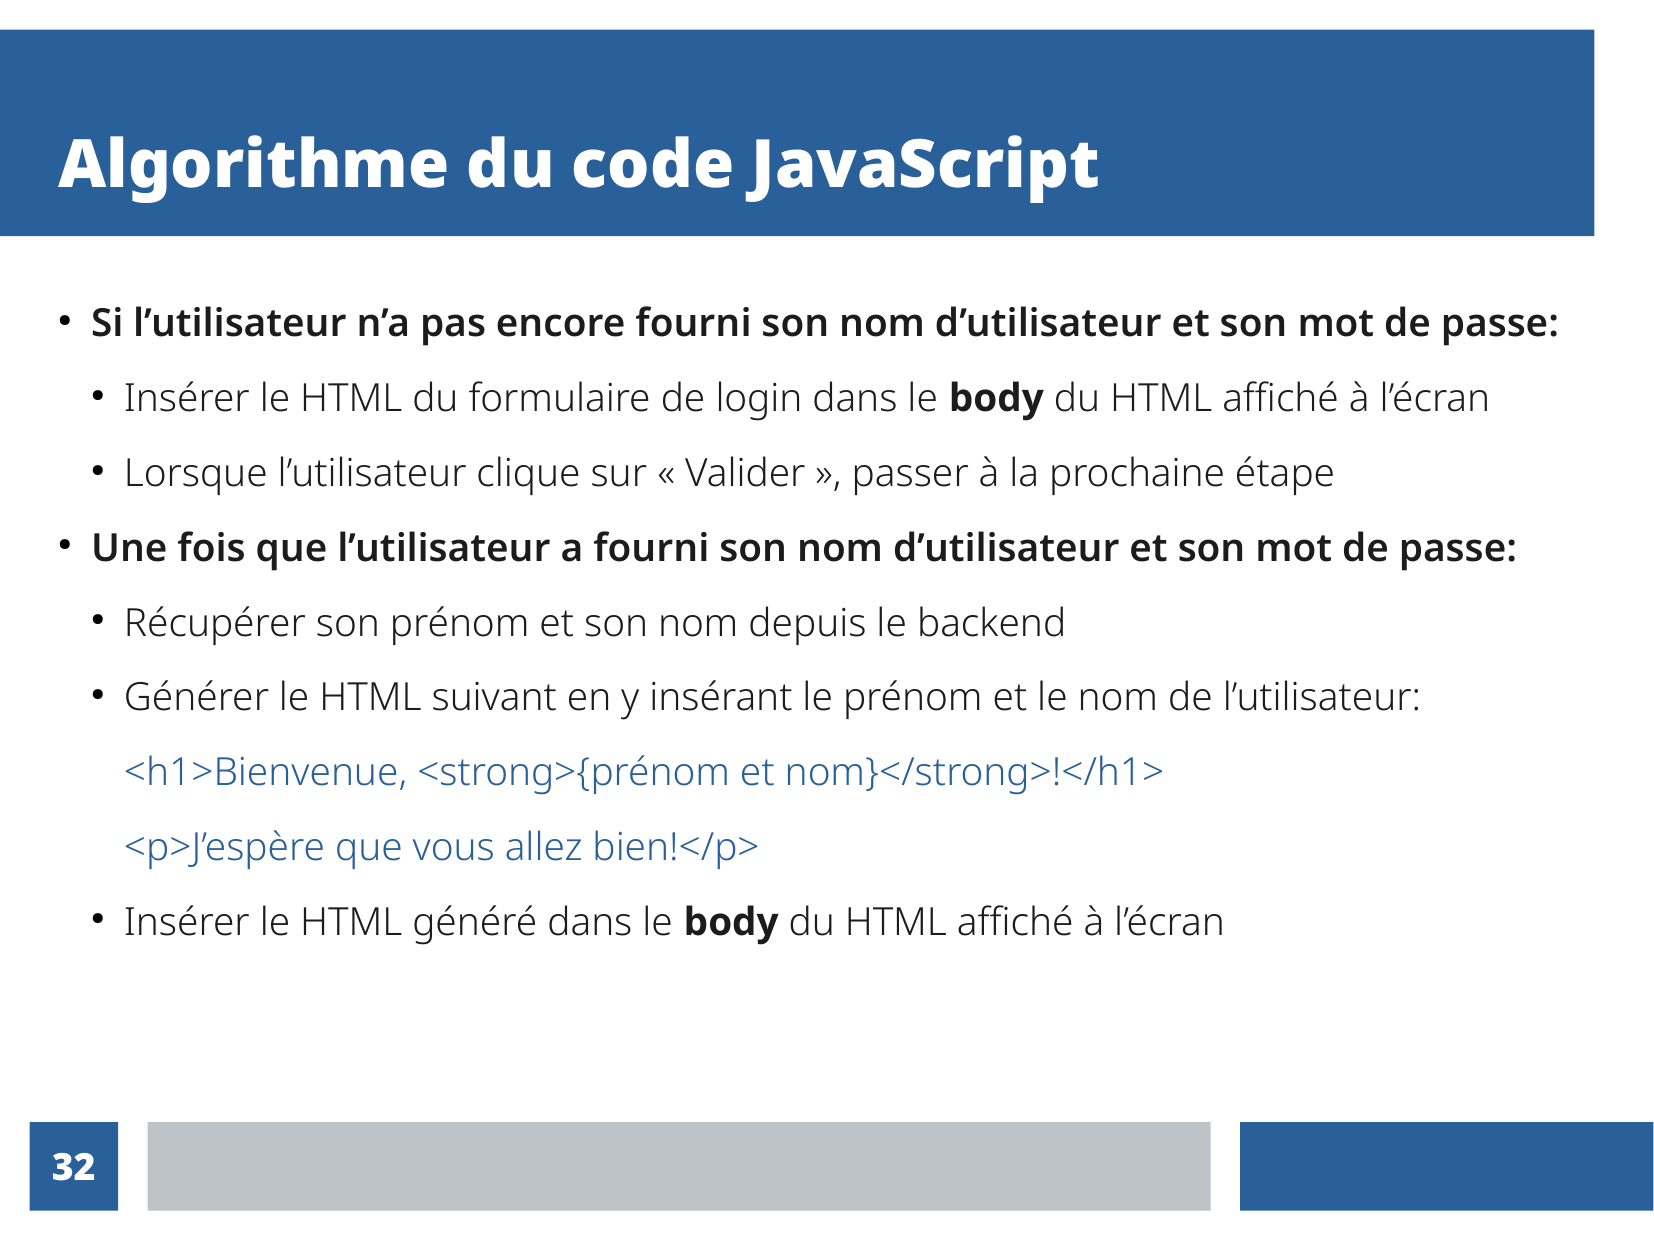

# Algorithme du code JavaScript
Si l’utilisateur n’a pas encore fourni son nom d’utilisateur et son mot de passe:
Insérer le HTML du formulaire de login dans le body du HTML affiché à l’écran
Lorsque l’utilisateur clique sur « Valider », passer à la prochaine étape
Une fois que l’utilisateur a fourni son nom d’utilisateur et son mot de passe:
Récupérer son prénom et son nom depuis le backend
Générer le HTML suivant en y insérant le prénom et le nom de l’utilisateur:
<h1>Bienvenue, <strong>{prénom et nom}</strong>!</h1>
<p>J’espère que vous allez bien!</p>
Insérer le HTML généré dans le body du HTML affiché à l’écran
32